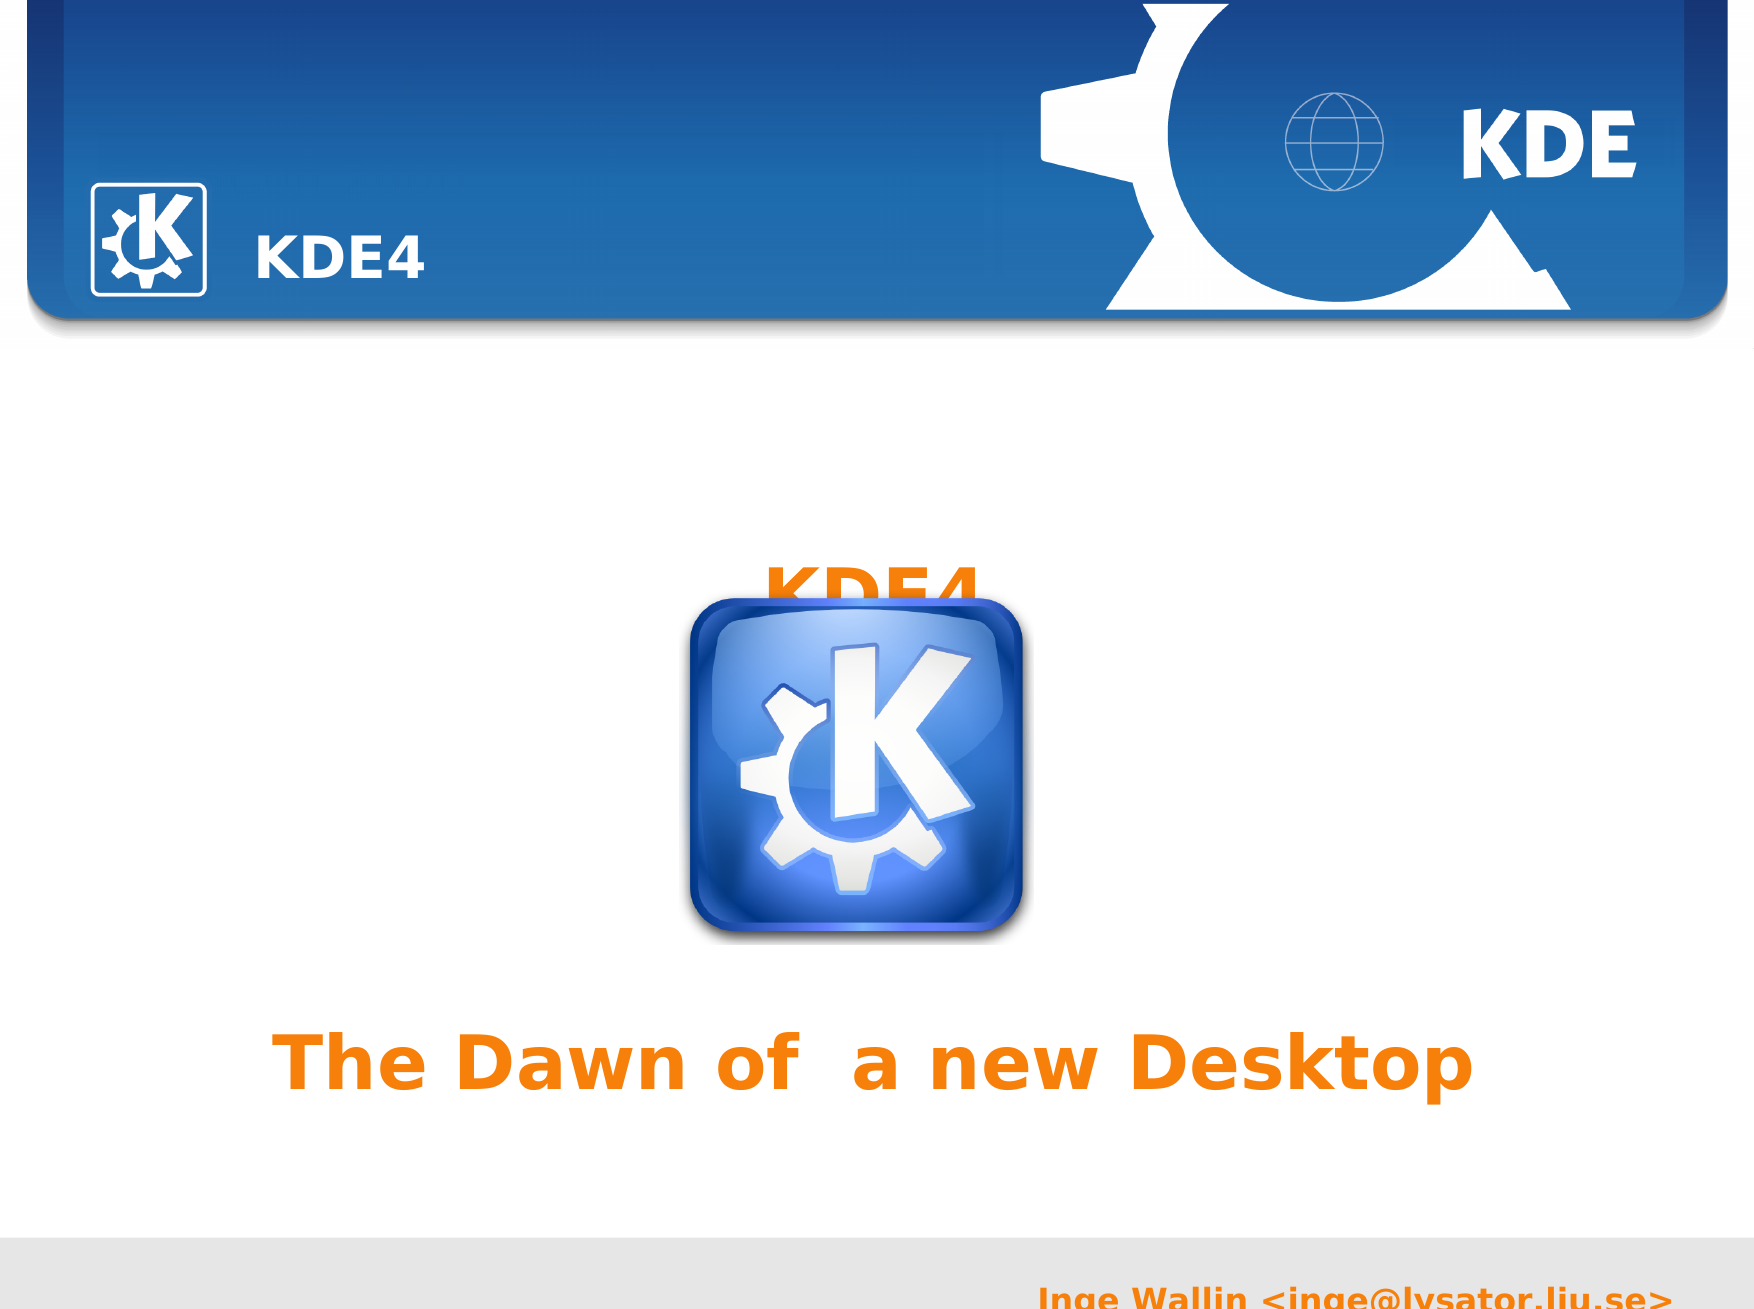

KDE4
KDE4
The Dawn of a new Desktop